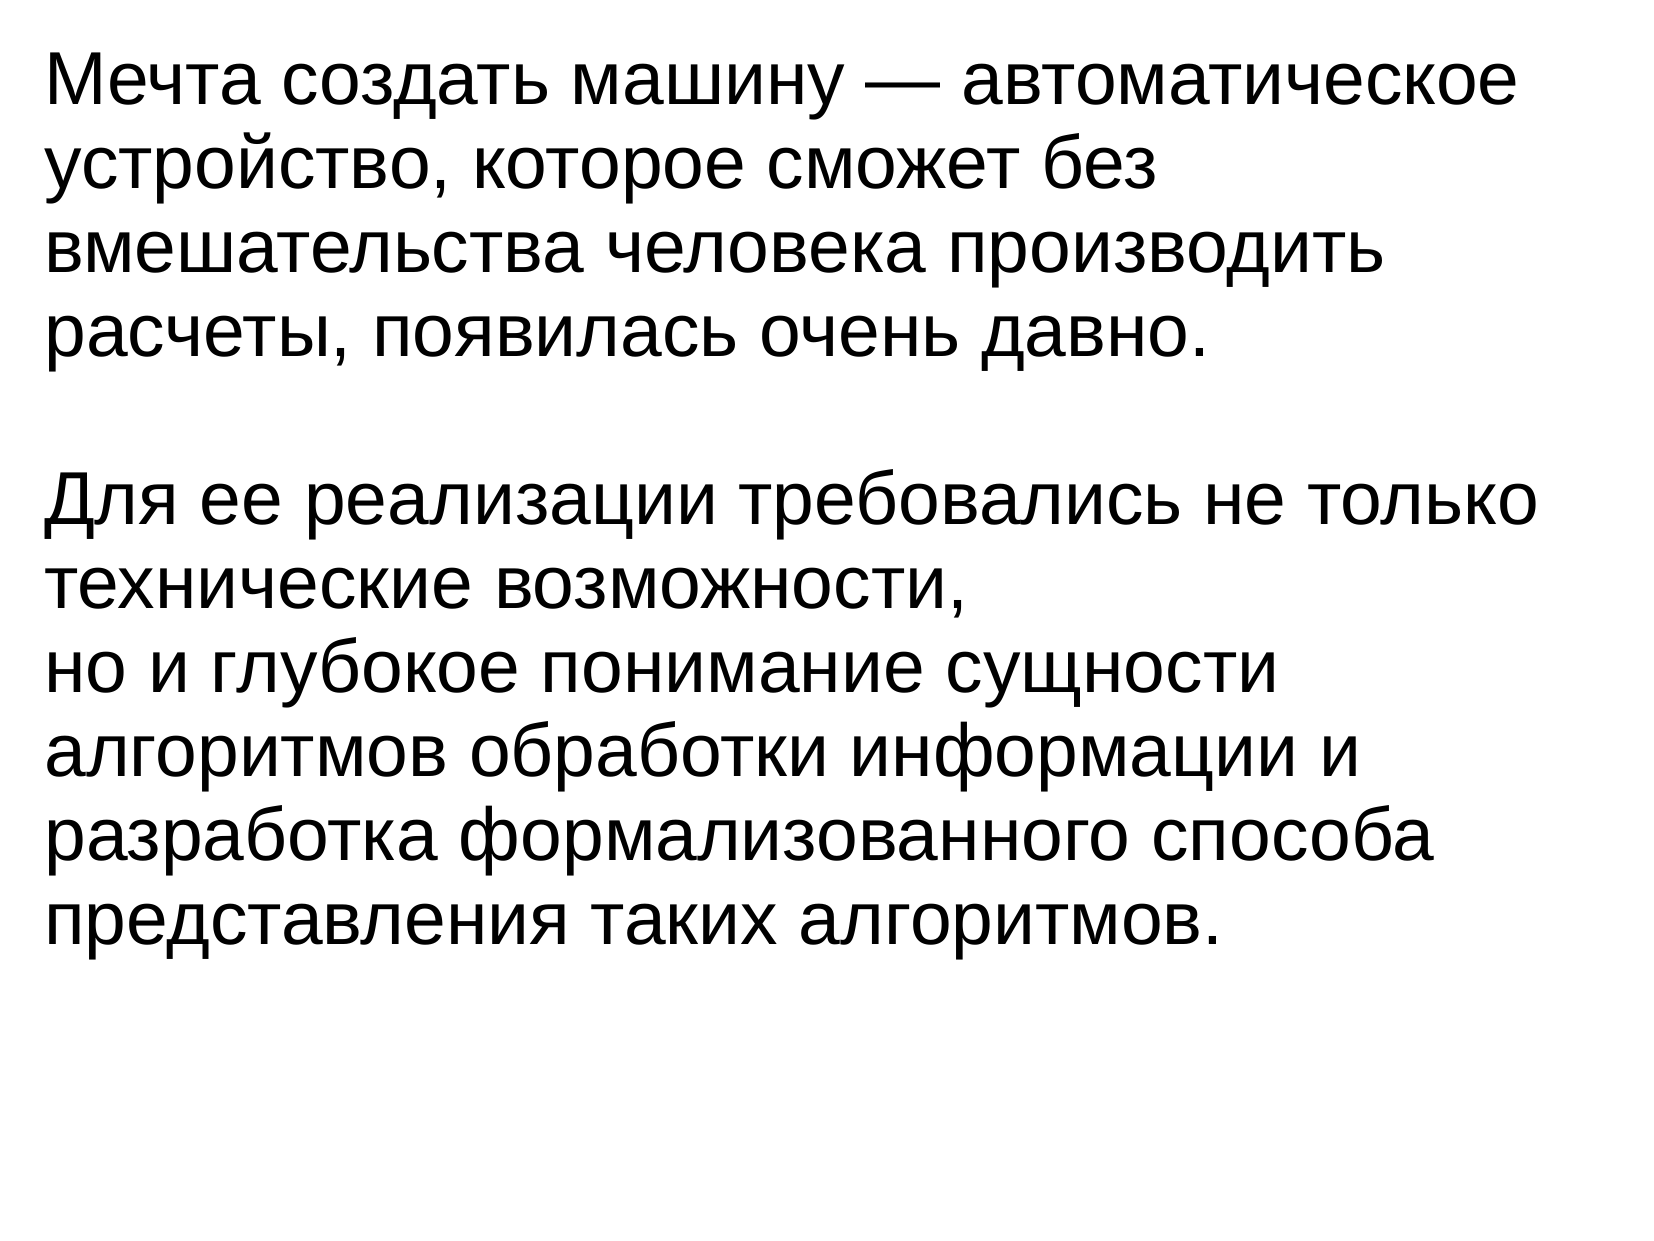

Мечта создать машину — автоматическое устройство, которое сможет без вмешательства человека производить расчеты, появилась очень давно.
Для ее реализации требовались не только технические возможности,
но и глубокое понимание сущности алгоритмов обработки информации и разработка формализованного способа представления таких алгоритмов.